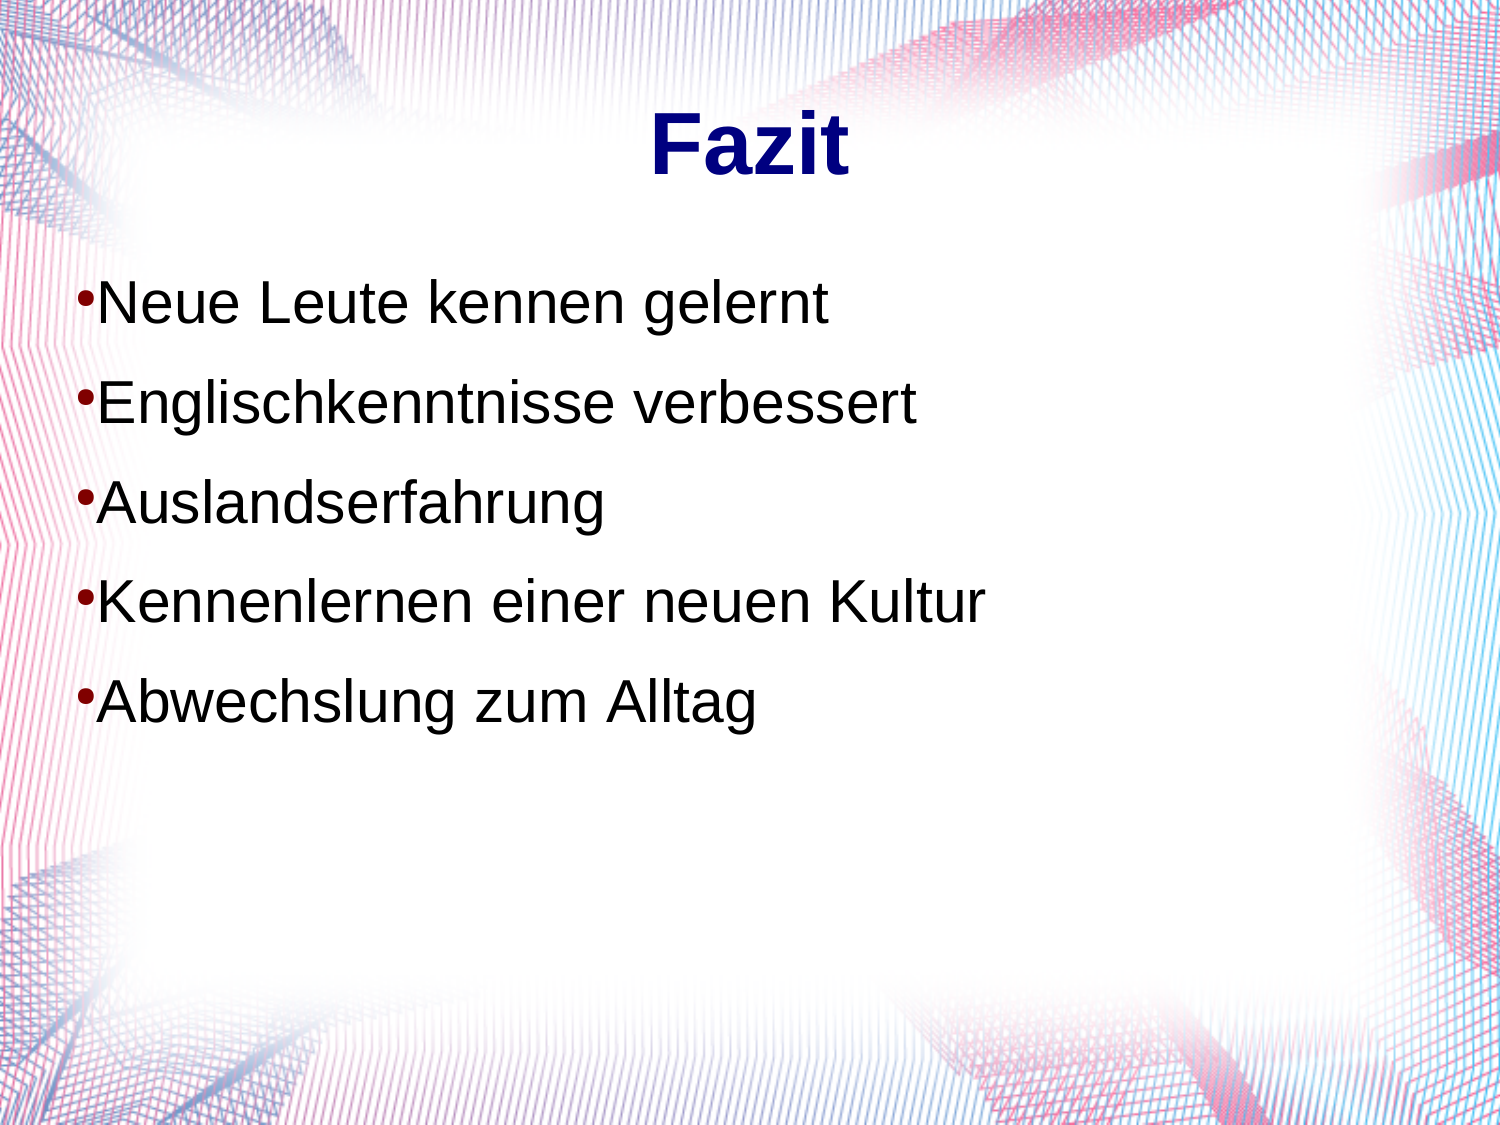

# Fazit
Neue Leute kennen gelernt
Englischkenntnisse verbessert
Auslandserfahrung
Kennenlernen einer neuen Kultur
Abwechslung zum Alltag